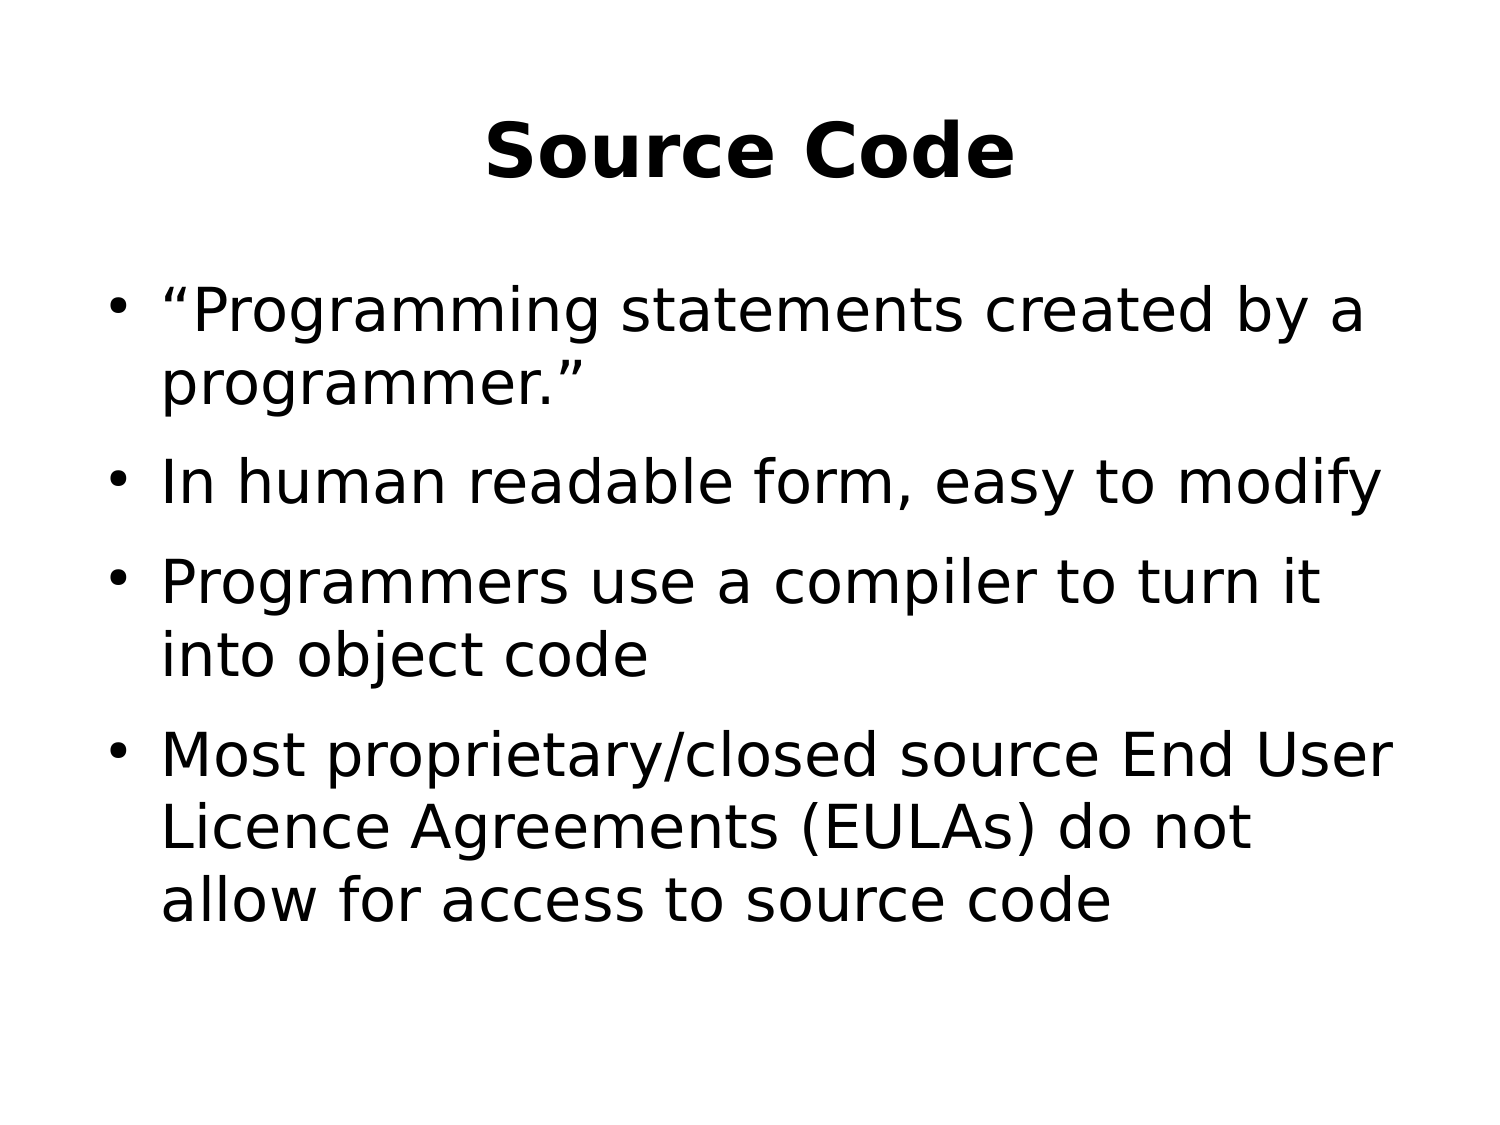

# Source Code
“Programming statements created by a programmer.”
In human readable form, easy to modify
Programmers use a compiler to turn it into object code
Most proprietary/closed source End User Licence Agreements (EULAs) do not allow for access to source code